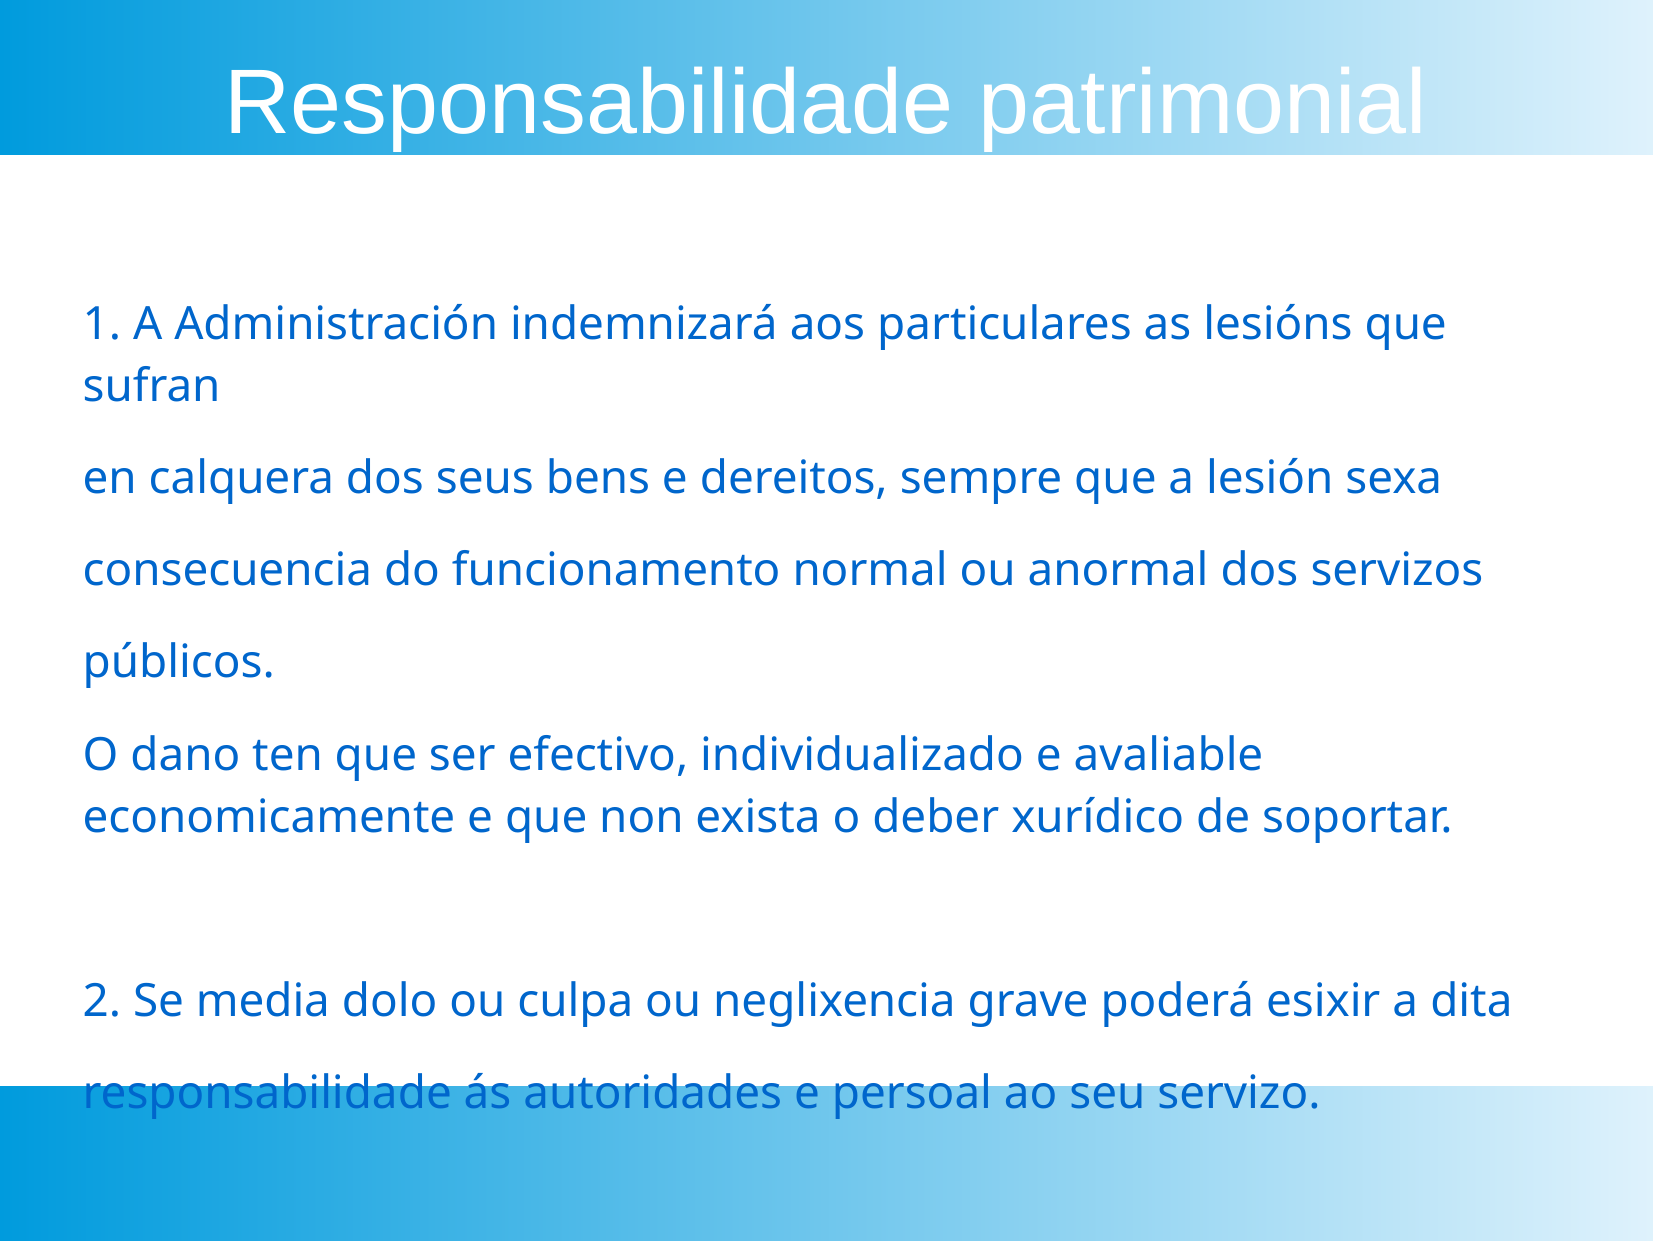

# Responsabilidade patrimonial
1. A Administración indemnizará aos particulares as lesións que sufran
en calquera dos seus bens e dereitos, sempre que a lesión sexa
consecuencia do funcionamento normal ou anormal dos servizos
públicos.
O dano ten que ser efectivo, individualizado e avaliable economicamente e que non exista o deber xurídico de soportar.
2. Se media dolo ou culpa ou neglixencia grave poderá esixir a dita
responsabilidade ás autoridades e persoal ao seu servizo.